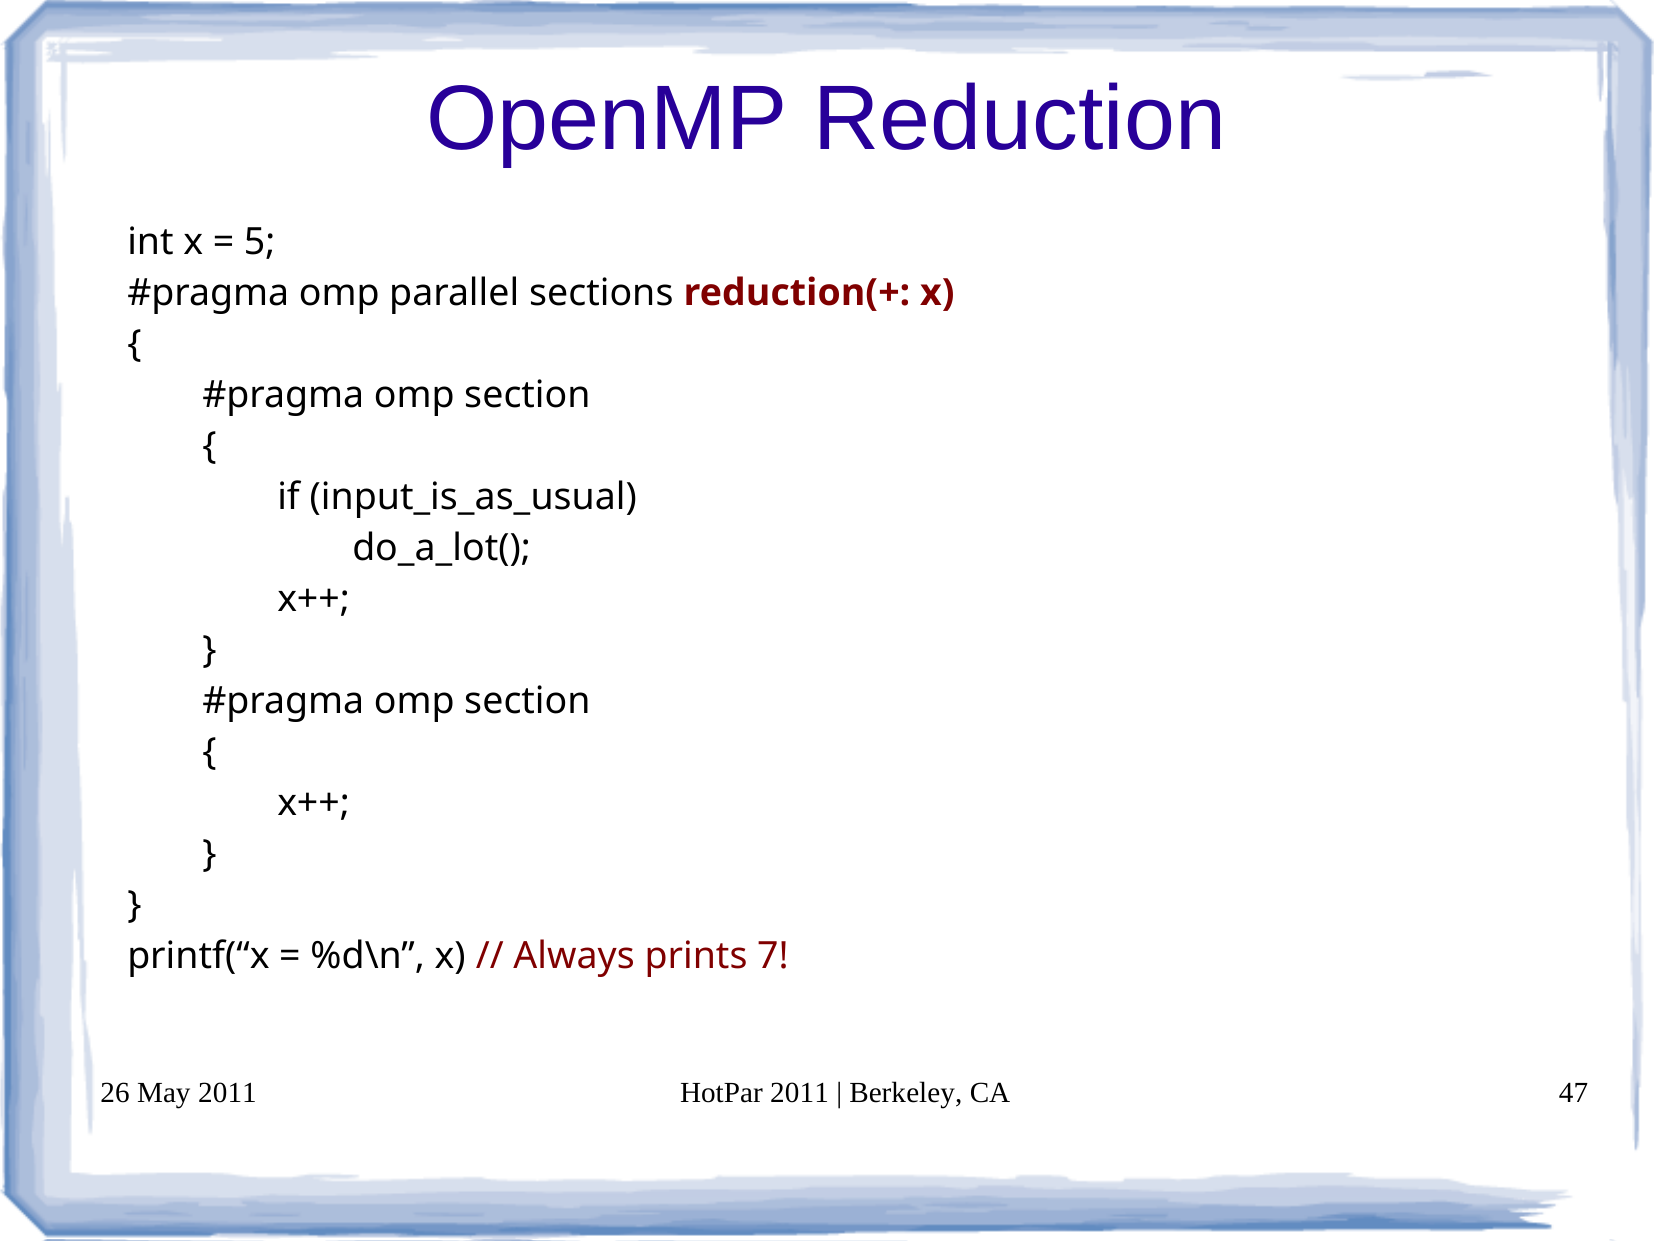

# OpenMP Reduction
int x = 5;
#pragma omp parallel sections reduction(+: x)
{
	#pragma omp section
	{
		if (input_is_as_usual)
			do_a_lot();
		x++;
	}
	#pragma omp section
	{
		x++;
	}
}
printf(“x = %d\n”, x) // Always prints 7!
26 May 2011
HotPar 2011 | Berkeley, CA
47